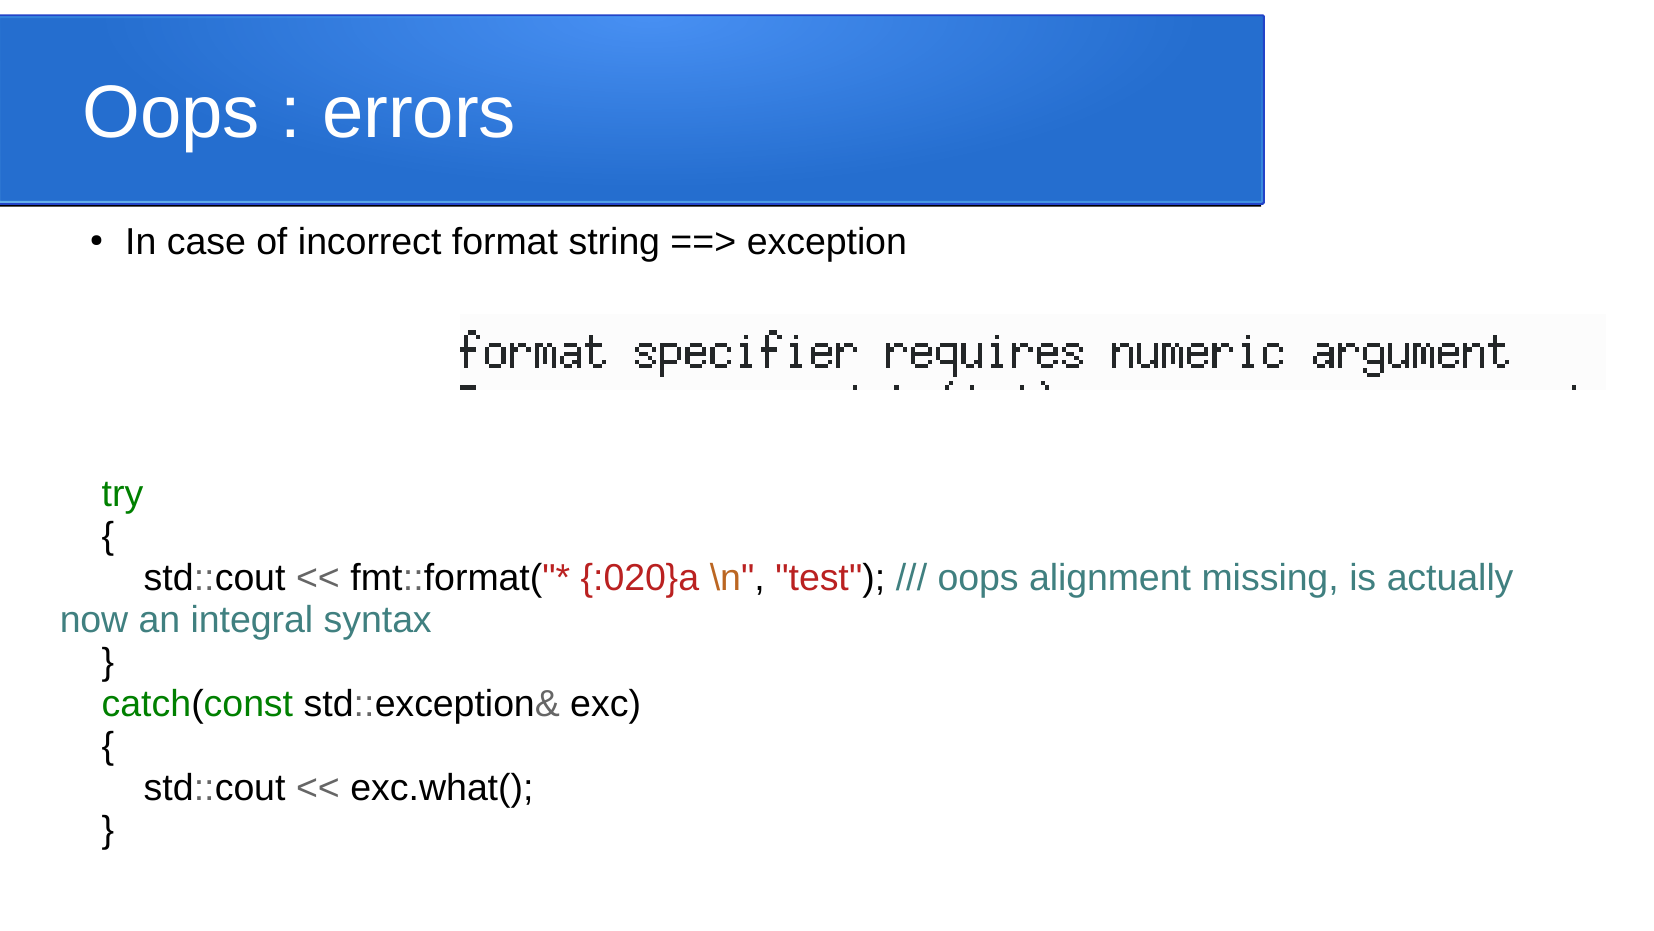

# Oops : errors
In case of incorrect format string ==> exception
 try
 {
 std::cout << fmt::format("* {:020}a \n", "test"); /// oops alignment missing, is actually now an integral syntax
 }
 catch(const std::exception& exc)
 {
 std::cout << exc.what();
 }